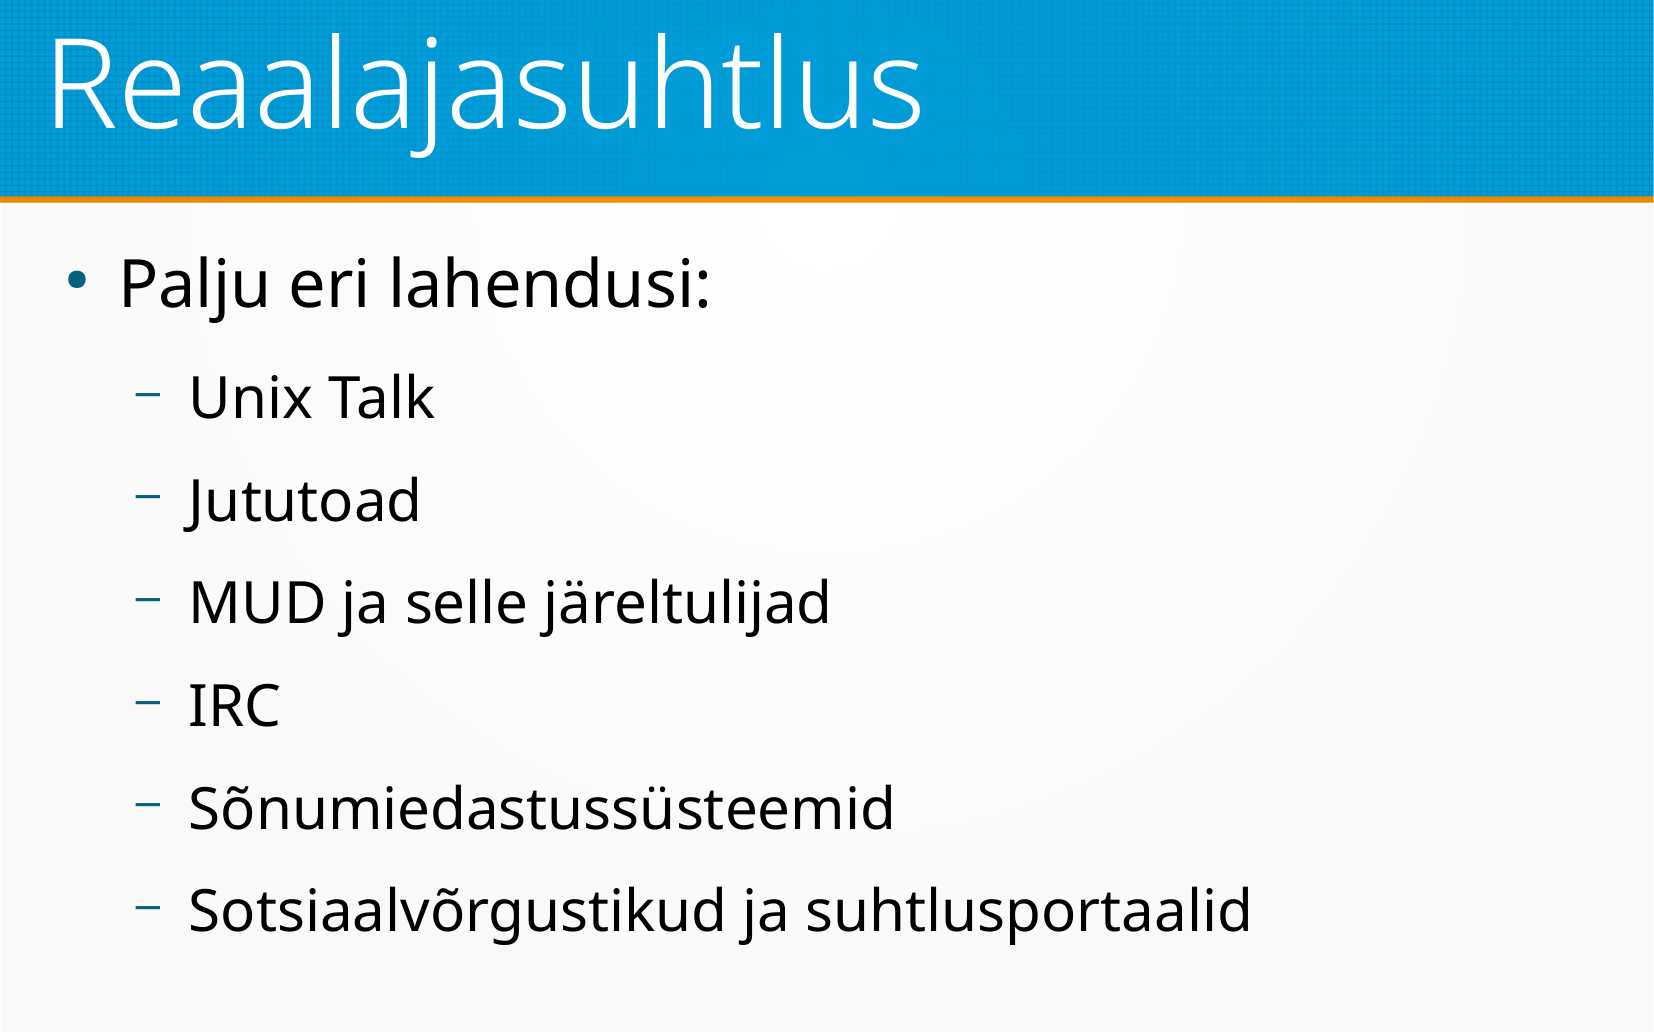

# Reaalajasuhtlus
Palju eri lahendusi:
Unix Talk
Jututoad
MUD ja selle järeltulijad
IRC
Sõnumiedastussüsteemid
Sotsiaalvõrgustikud ja suhtlusportaalid